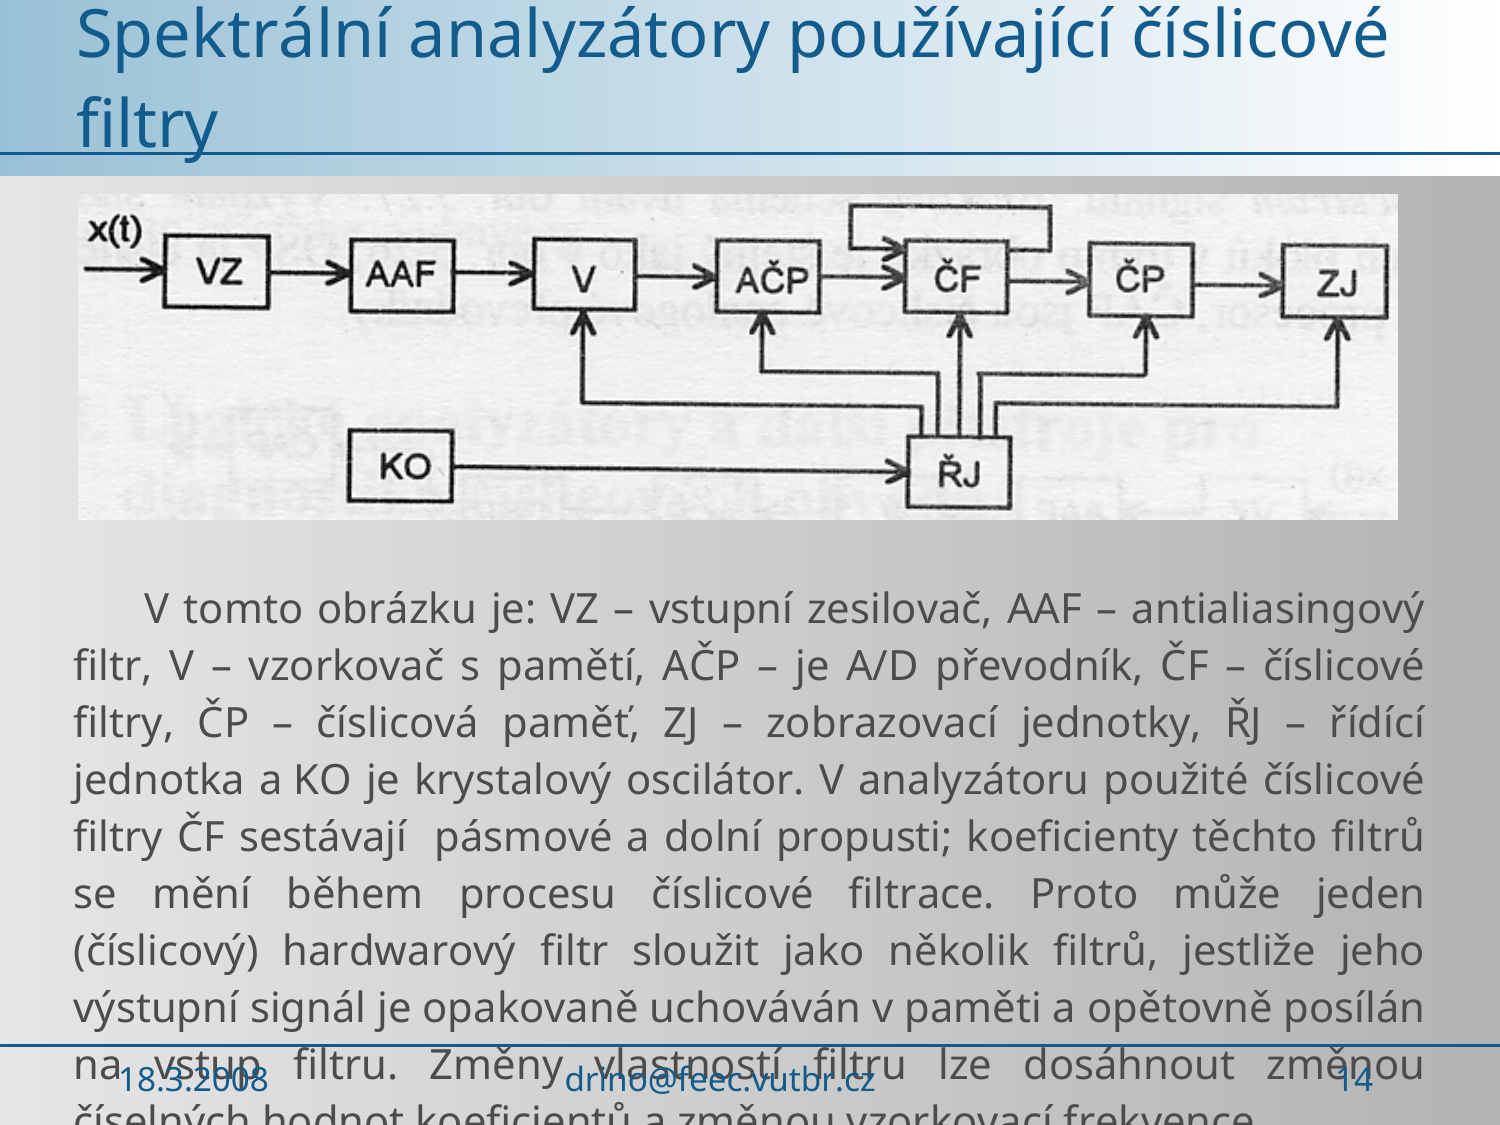

# Spektrální analyzátory používající číslicové filtry
V tomto obrázku je: VZ – vstupní zesilovač, AAF – antialiasingový filtr, V – vzorkovač s pamětí, AČP – je A/D převodník, ČF – číslicové filtry, ČP – číslicová paměť, ZJ – zobrazovací jednotky, ŘJ – řídící jednotka a KO je krystalový oscilátor. V analyzátoru použité číslicové filtry ČF sestávají pásmové a dolní propusti; koeficienty těchto filtrů se mění během procesu číslicové filtrace. Proto může jeden (číslicový) hardwarový filtr sloužit jako několik filtrů, jestliže jeho výstupní signál je opakovaně uchováván v paměti a opětovně posílán na vstup filtru. Změny vlastností filtru lze dosáhnout změnou číselných hodnot koeficientů a změnou vzorkovací frekvence.
18.3.2008
drino@feec.vutbr.cz